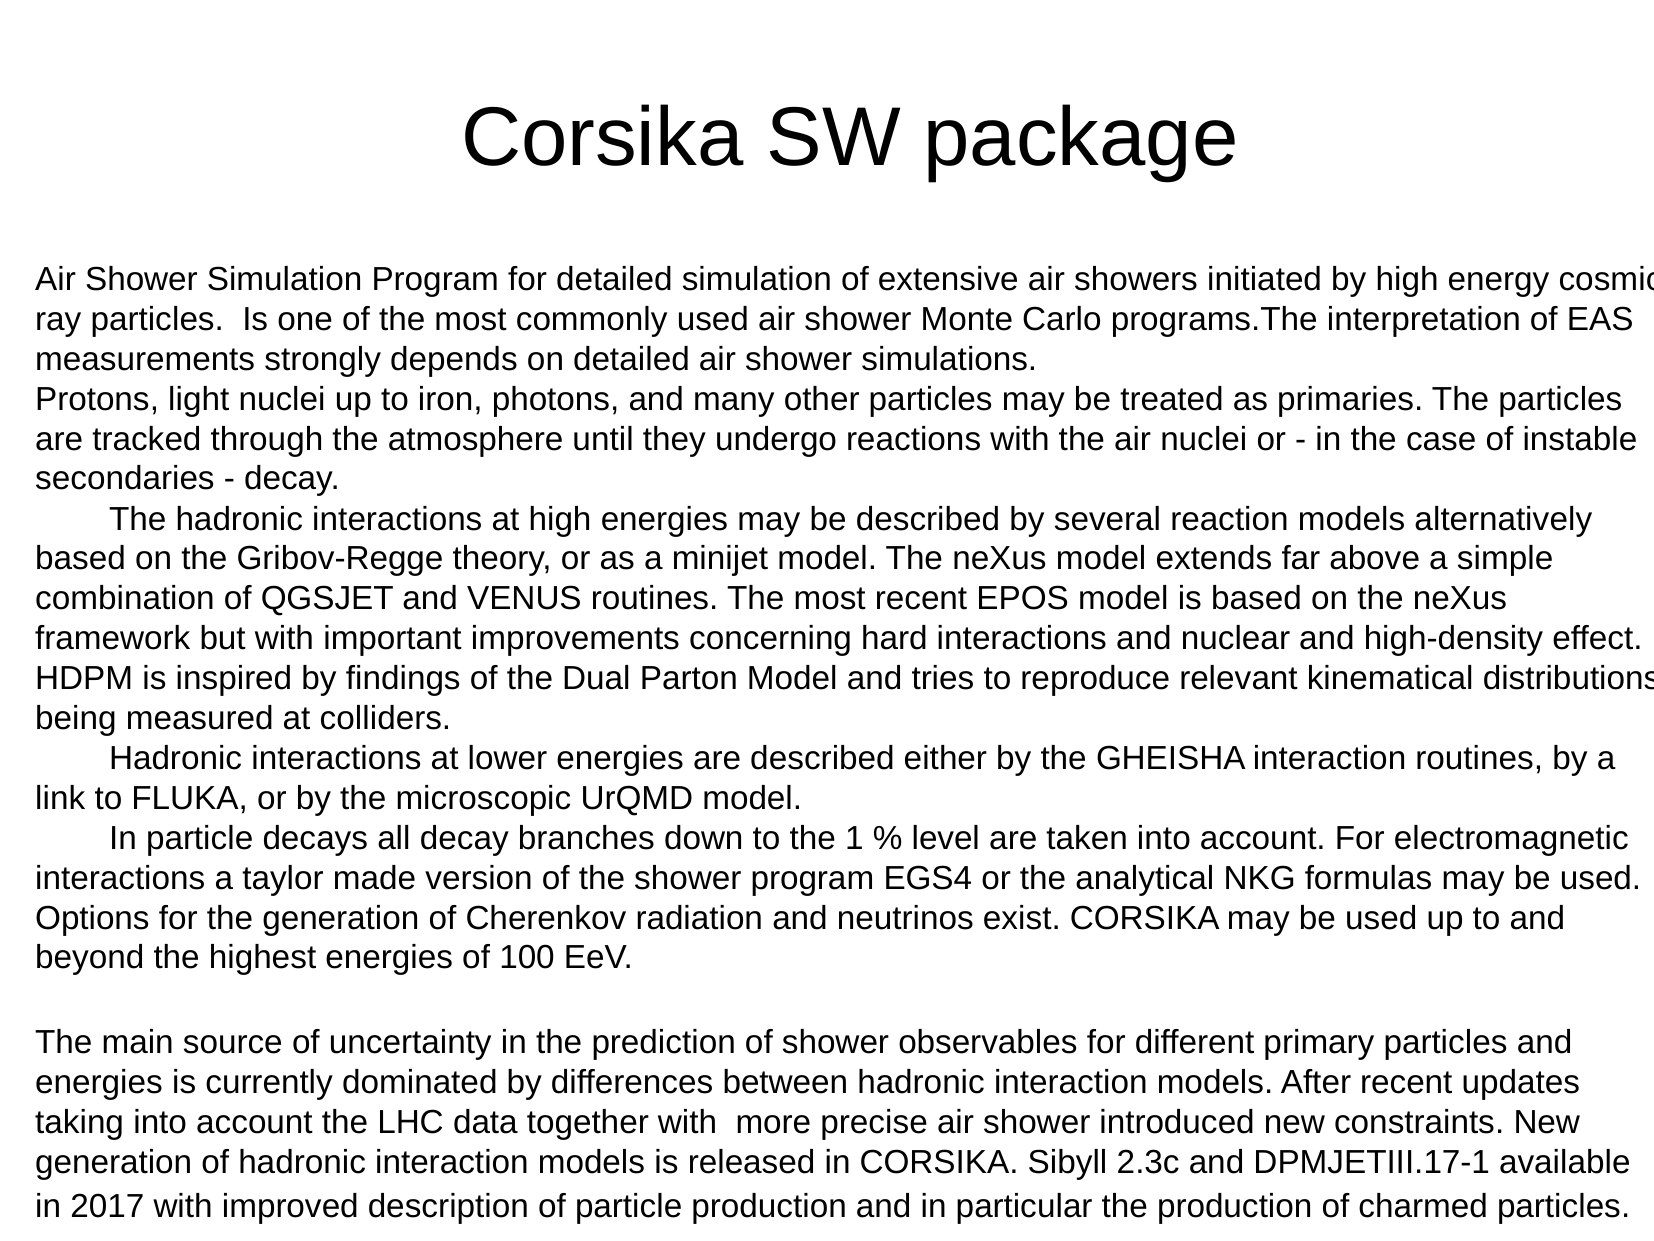

Corsika SW package
Air Shower Simulation Program for detailed simulation of extensive air showers initiated by high energy cosmic ray particles. Is one of the most commonly used air shower Monte Carlo programs.The interpretation of EAS measurements strongly depends on detailed air shower simulations.
Protons, light nuclei up to iron, photons, and many other particles may be treated as primaries. The particles are tracked through the atmosphere until they undergo reactions with the air nuclei or - in the case of instable secondaries - decay.
 The hadronic interactions at high energies may be described by several reaction models alternatively based on the Gribov-Regge theory, or as a minijet model. The neXus model extends far above a simple combination of QGSJET and VENUS routines. The most recent EPOS model is based on the neXus framework but with important improvements concerning hard interactions and nuclear and high-density effect. HDPM is inspired by findings of the Dual Parton Model and tries to reproduce relevant kinematical distributions being measured at colliders.
 Hadronic interactions at lower energies are described either by the GHEISHA interaction routines, by a link to FLUKA, or by the microscopic UrQMD model.
 In particle decays all decay branches down to the 1 % level are taken into account. For electromagnetic interactions a taylor made version of the shower program EGS4 or the analytical NKG formulas may be used. Options for the generation of Cherenkov radiation and neutrinos exist. CORSIKA may be used up to and beyond the highest energies of 100 EeV.
The main source of uncertainty in the prediction of shower observables for different primary particles and energies is currently dominated by differences between hadronic interaction models. After recent updates taking into account the LHC data together with more precise air shower introduced new constraints. New generation of hadronic interaction models is released in CORSIKA. Sibyll 2.3c and DPMJETIII.17-1 available in 2017 with improved description of particle production and in particular the production of charmed particles.